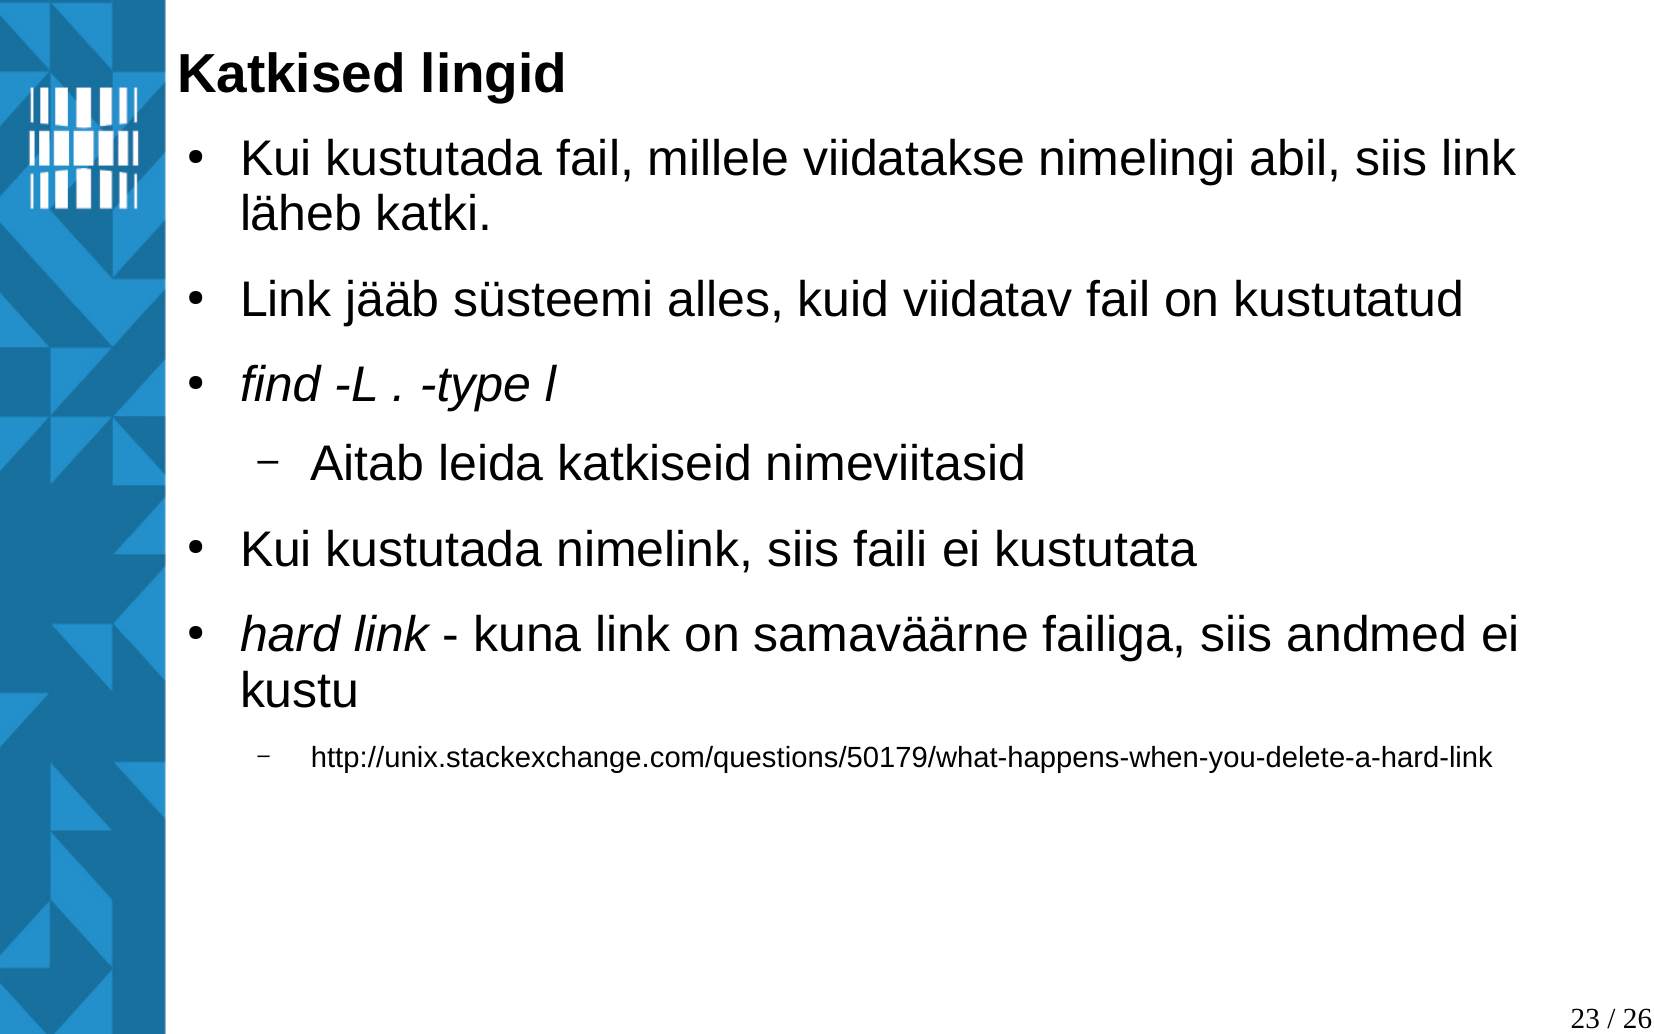

# Katkised lingid
Kui kustutada fail, millele viidatakse nimelingi abil, siis link läheb katki.
Link jääb süsteemi alles, kuid viidatav fail on kustutatud
find -L . -type l
Aitab leida katkiseid nimeviitasid
Kui kustutada nimelink, siis faili ei kustutata
hard link - kuna link on samaväärne failiga, siis andmed ei kustu
http://unix.stackexchange.com/questions/50179/what-happens-when-you-delete-a-hard-link
23